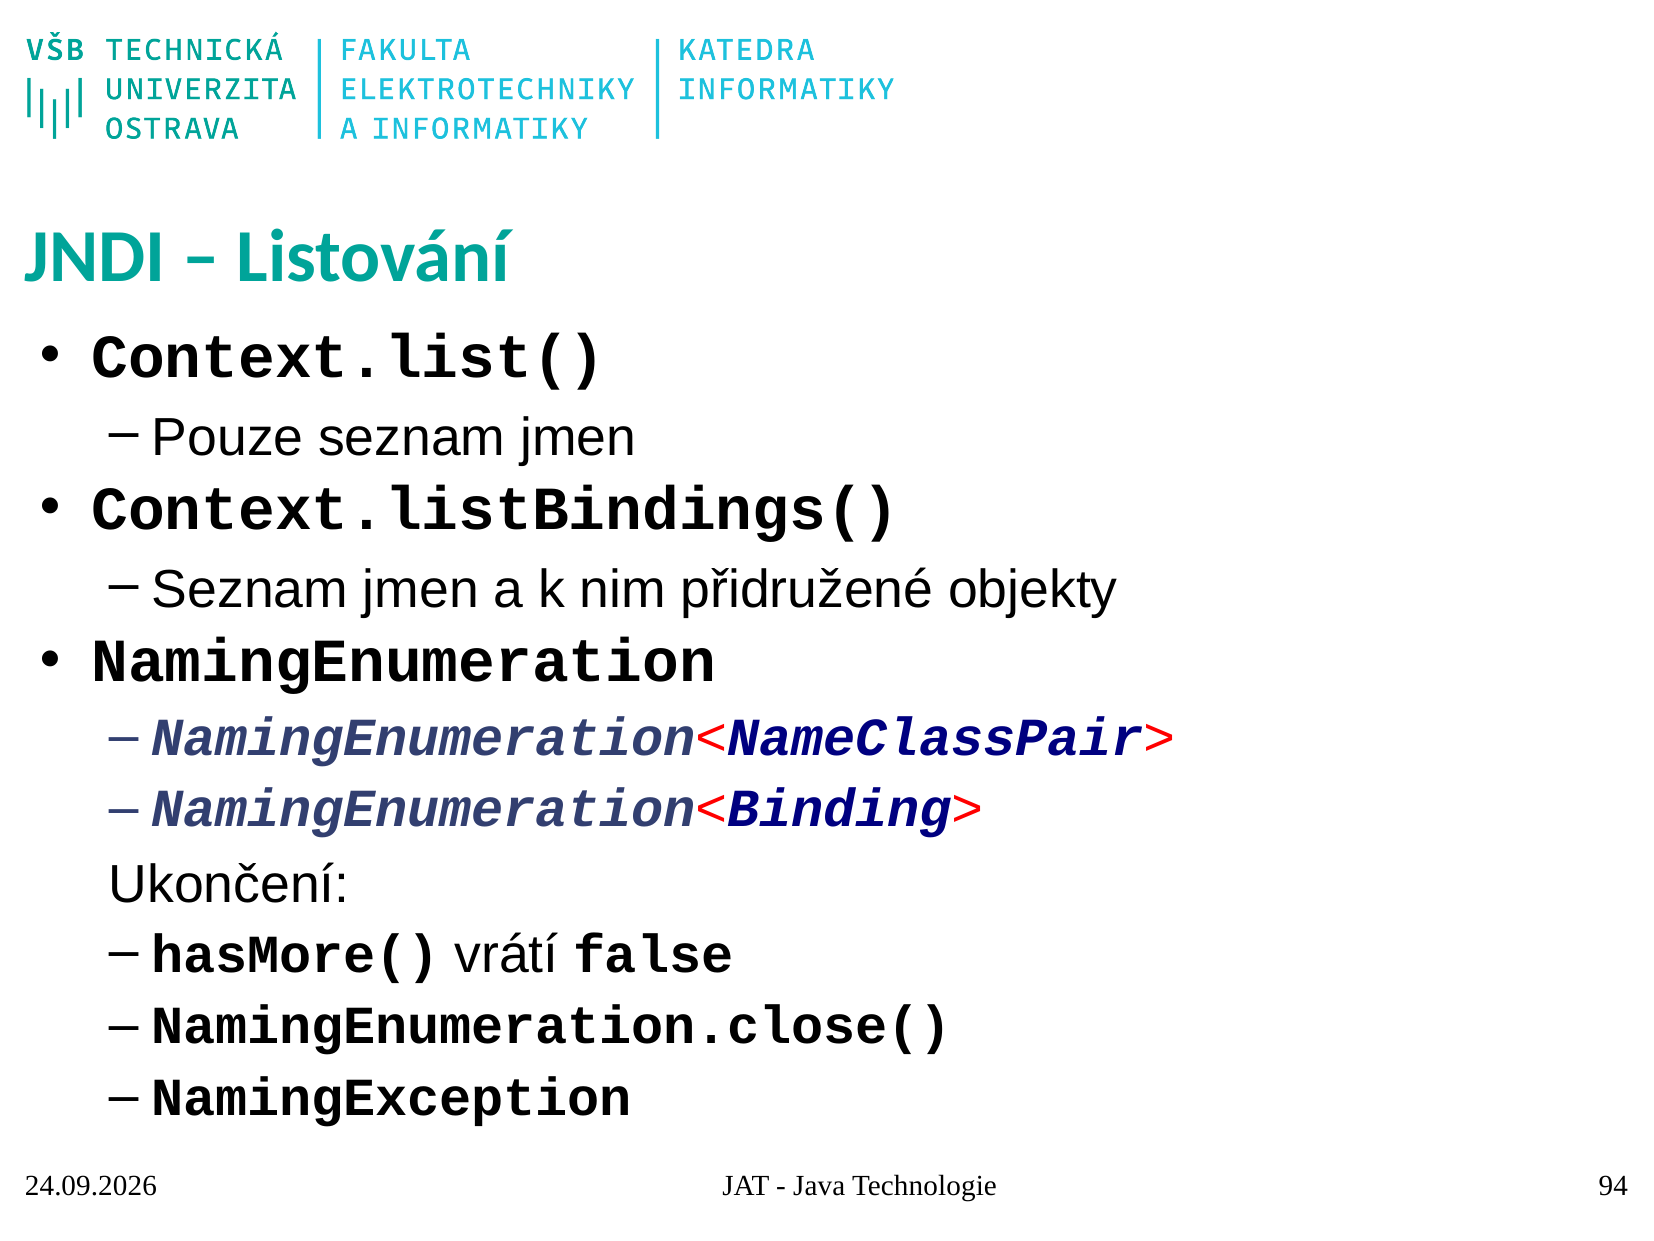

JNDI – Listování
# Context.list()
Pouze seznam jmen
Context.listBindings()
Seznam jmen a k nim přidružené objekty
NamingEnumeration
NamingEnumeration<NameClassPair>
NamingEnumeration<Binding>
Ukončení:
hasMore() vrátí false
NamingEnumeration.close()
NamingException
JAT - Java Technologie
94